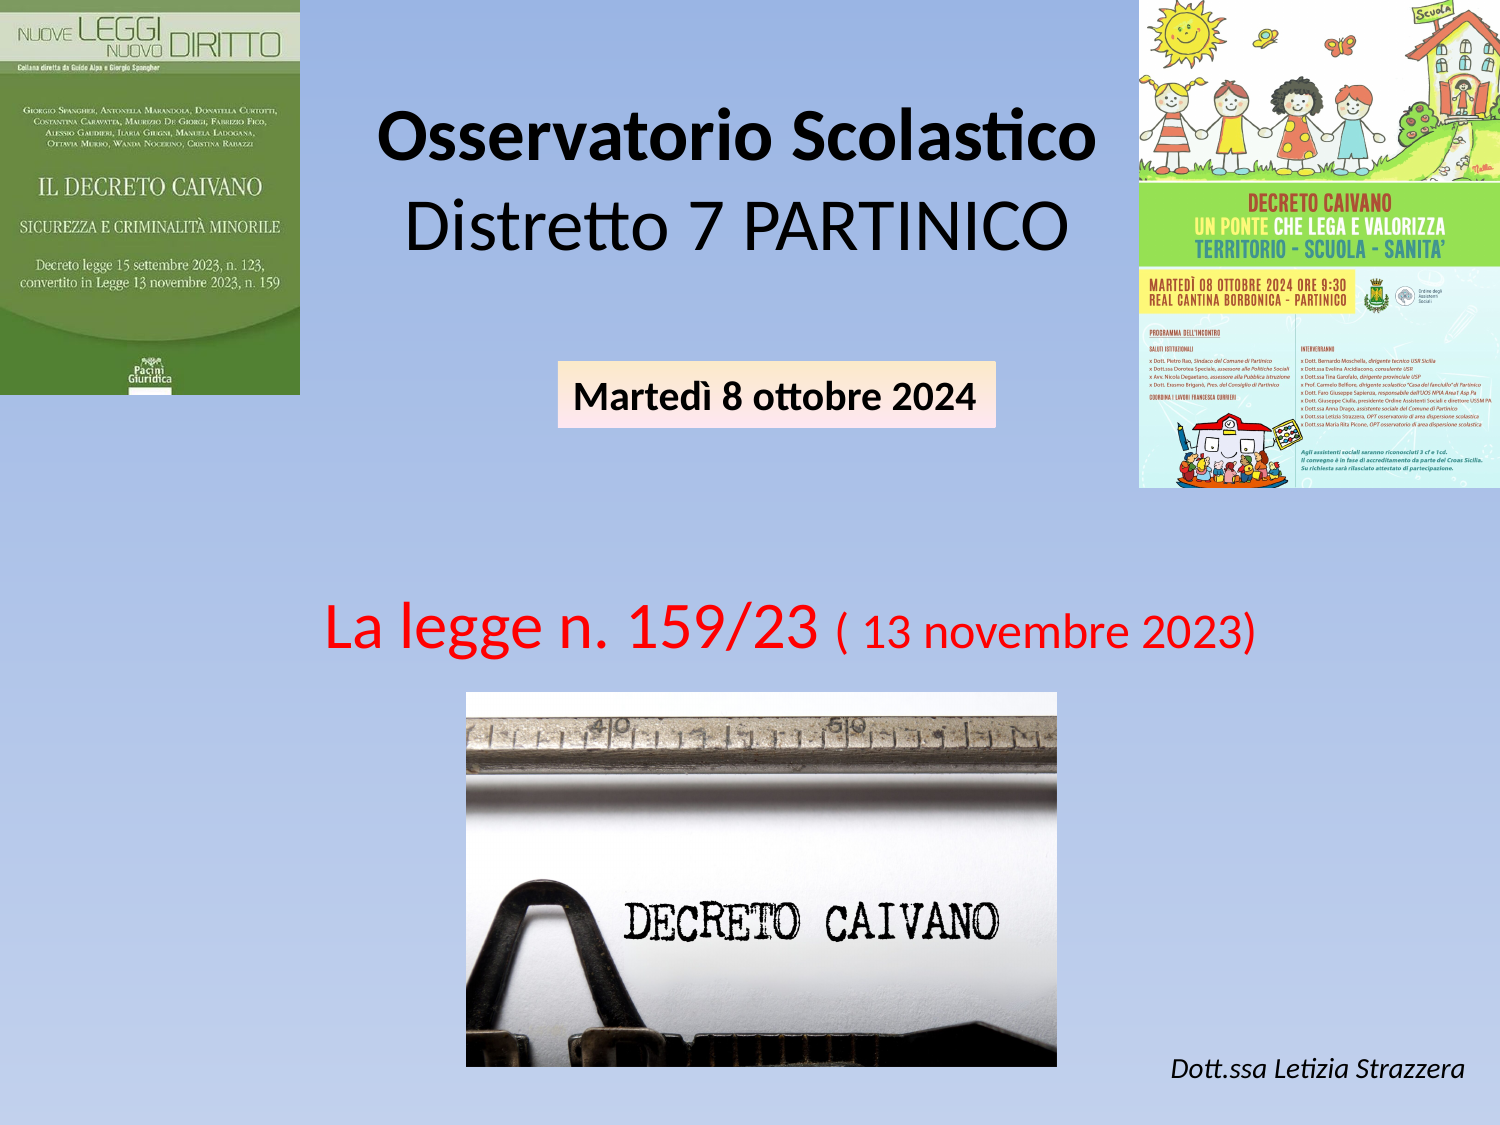

# Osservatorio Scolastico Distretto 7 PARTINICO
Martedì 8 ottobre 2024
La legge n. 159/23 ( 13 novembre 2023)
Dott.ssa Letizia Strazzera